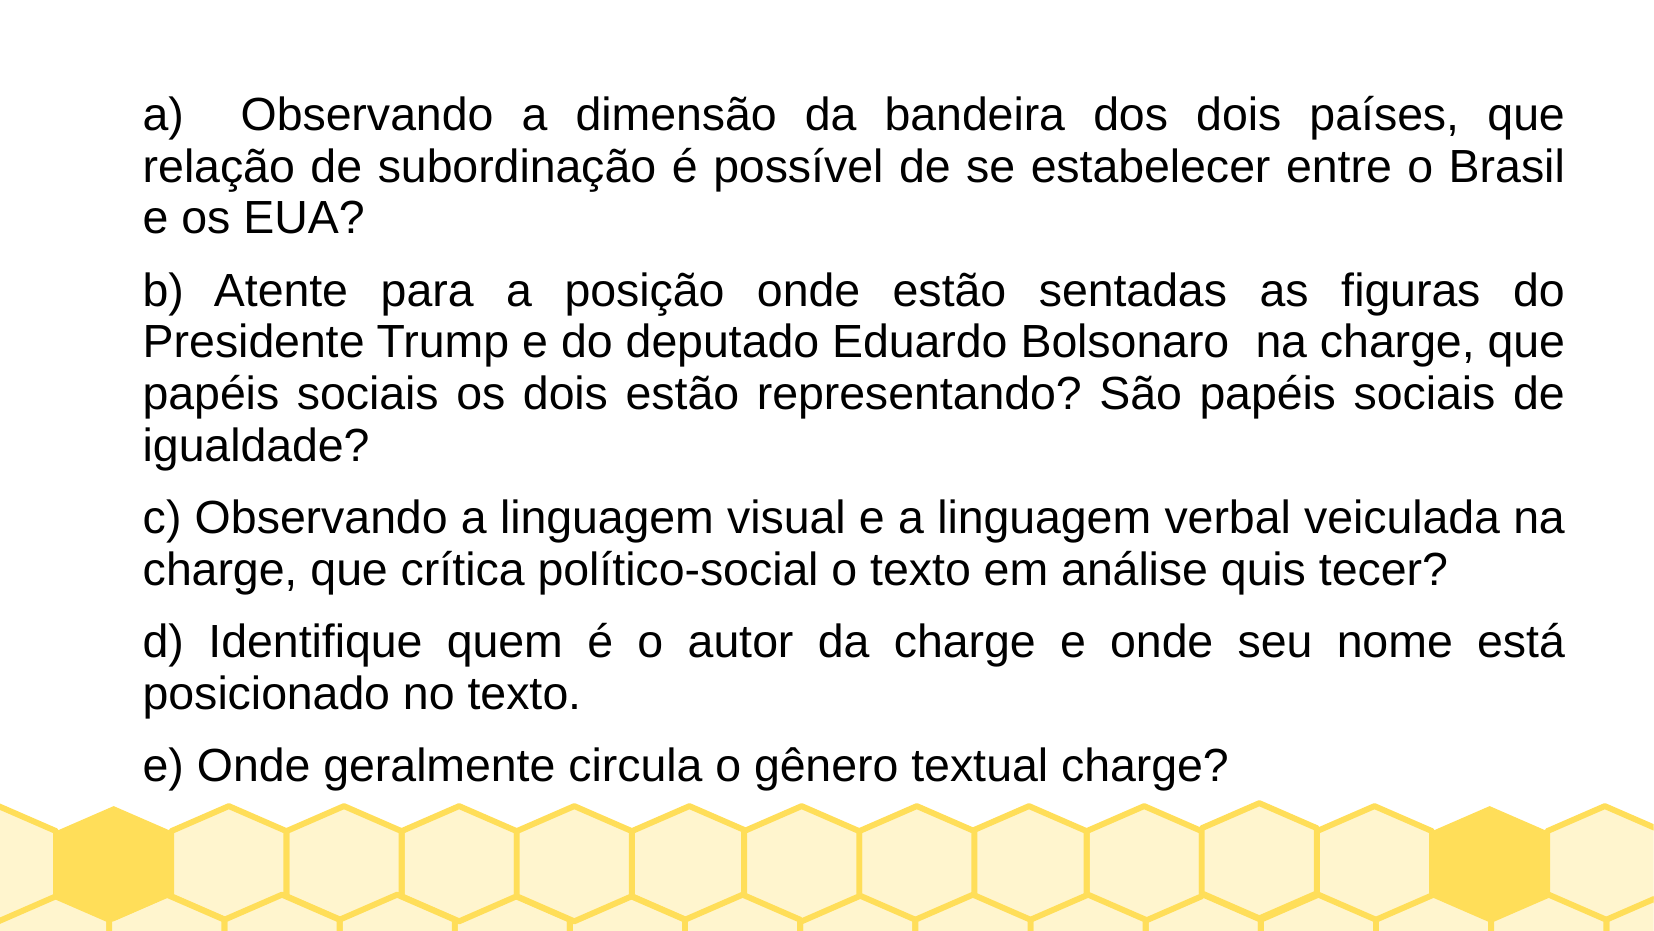

# a) Observando a dimensão da bandeira dos dois países, que relação de subordinação é possível de se estabelecer entre o Brasil e os EUA?
b) Atente para a posição onde estão sentadas as figuras do Presidente Trump e do deputado Eduardo Bolsonaro na charge, que papéis sociais os dois estão representando? São papéis sociais de igualdade?
c) Observando a linguagem visual e a linguagem verbal veiculada na charge, que crítica político-social o texto em análise quis tecer?
d) Identifique quem é o autor da charge e onde seu nome está posicionado no texto.
e) Onde geralmente circula o gênero textual charge?